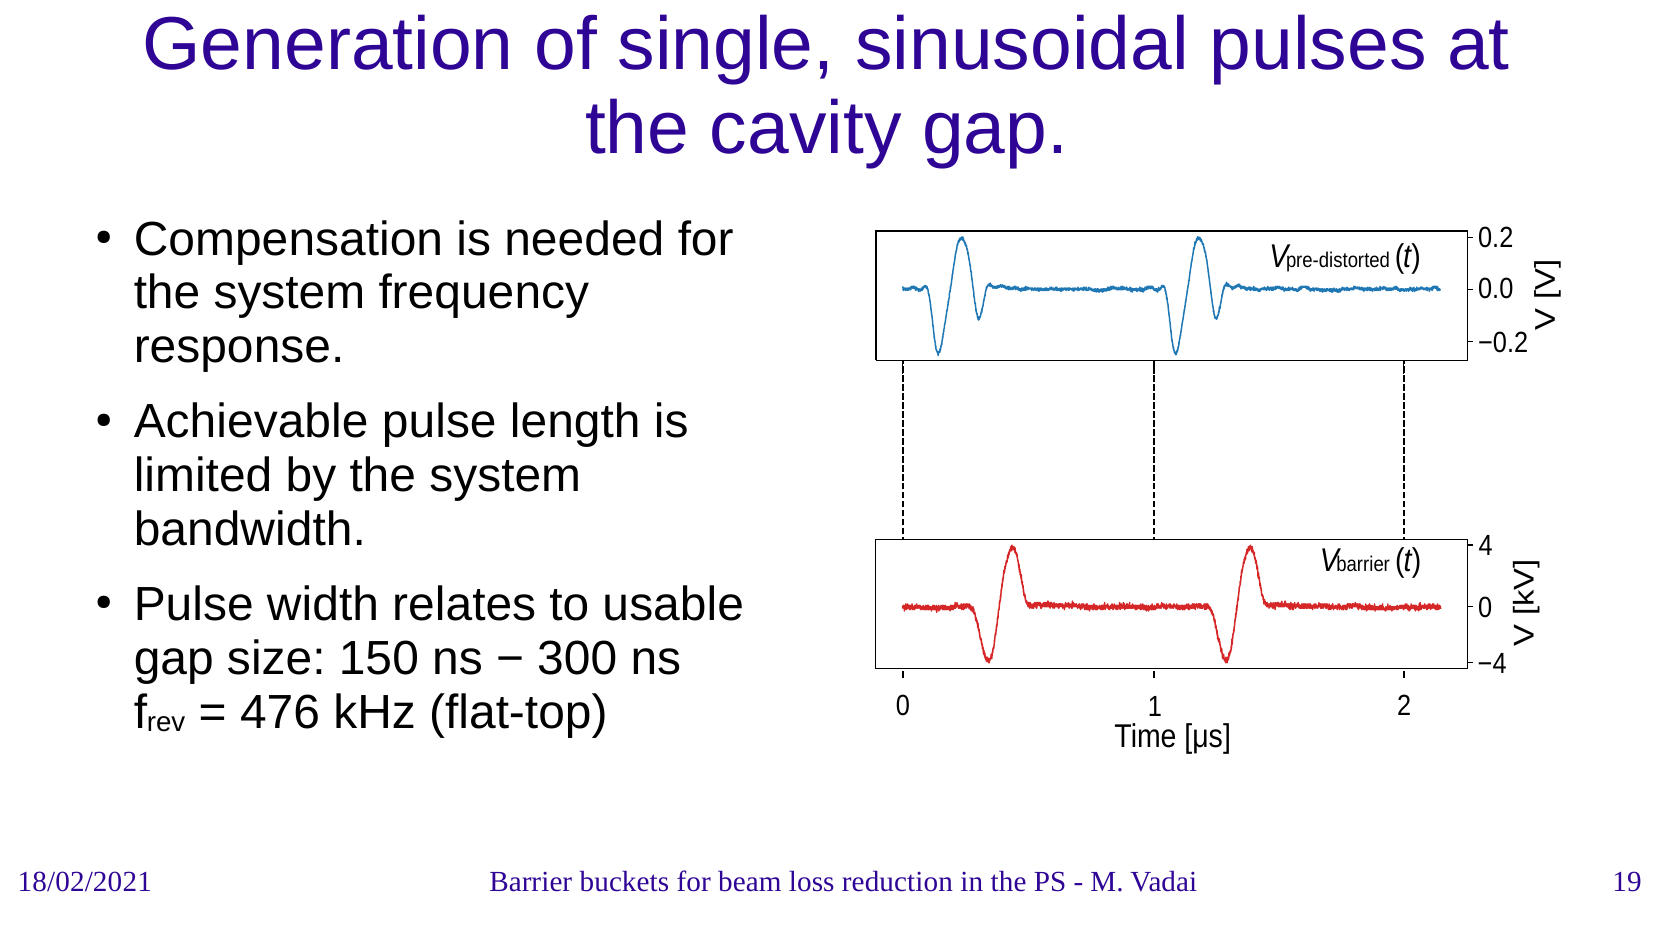

# Generation of single, sinusoidal pulses at the cavity gap.
Compensation is needed for the system frequency response.
Achievable pulse length is limited by the system bandwidth.
Pulse width relates to usable gap size: 150 ns − 300 ns
frev = 476 kHz (flat-top)
18/02/2021
Barrier buckets for beam loss reduction in the PS - M. Vadai
19